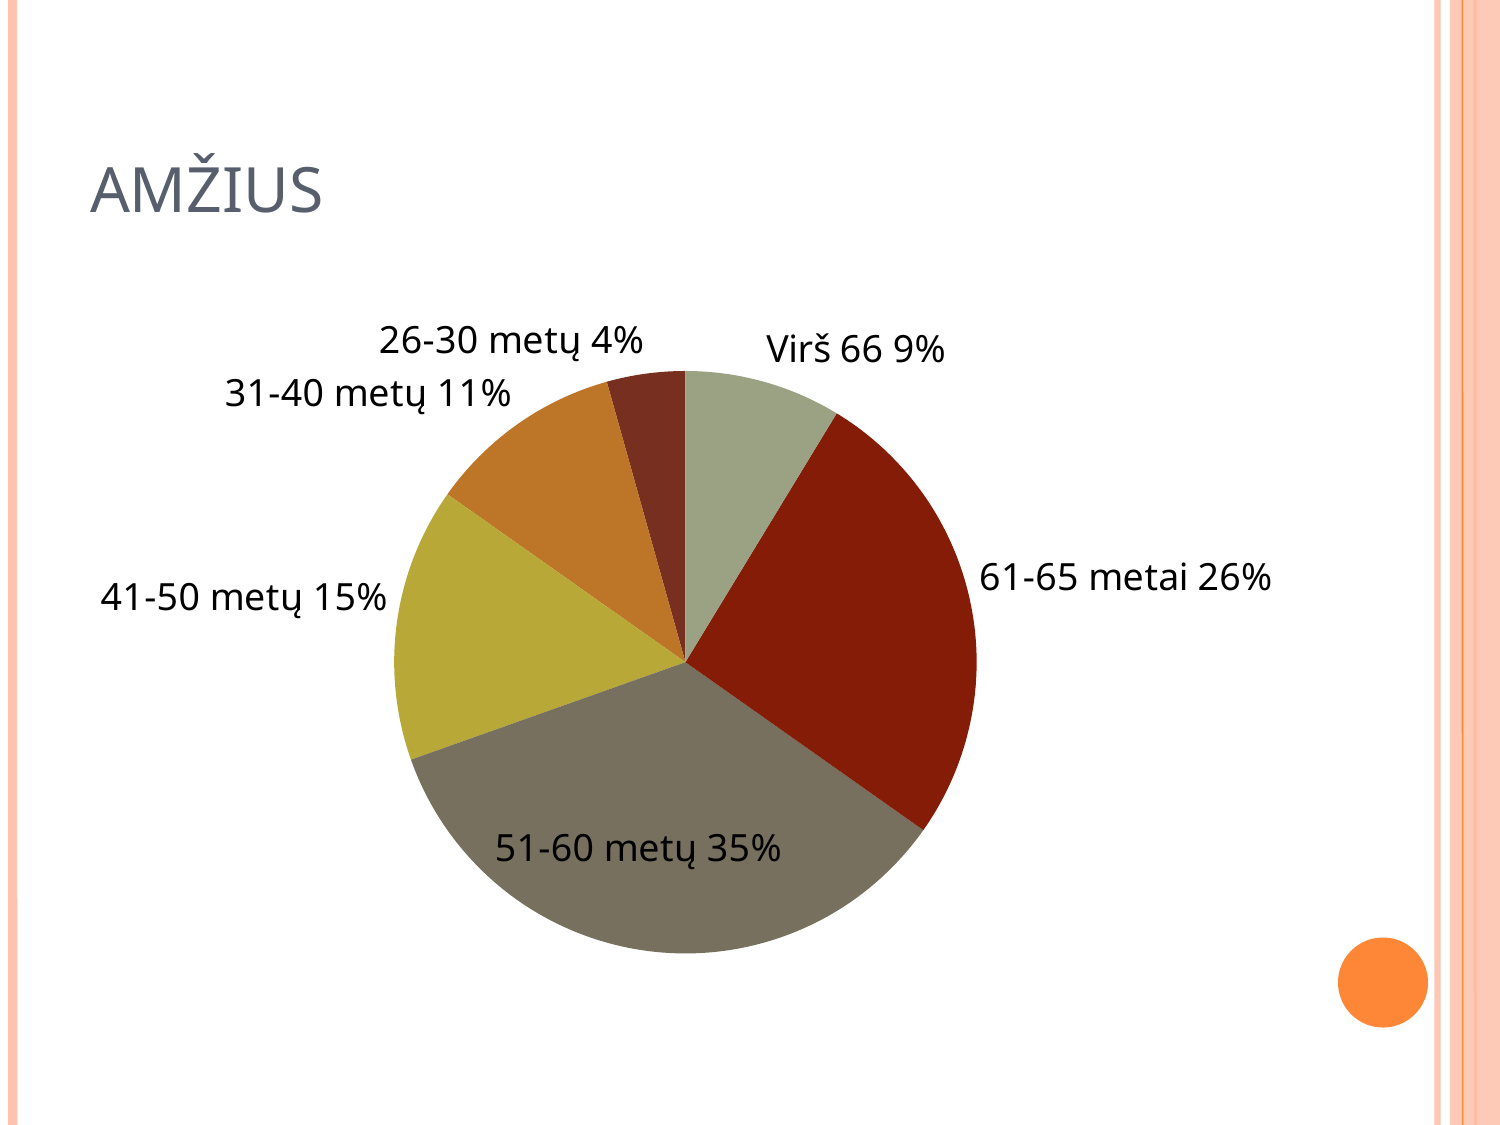

# Amžius
### Chart
| Category | Pardavimas |
|---|---|
| 26-30 metų | 2.0 |
| 31-40 metų | 5.0 |
| 41-50 metų | 7.0 |
| 51-60 metų | 16.0 |
| 61-65 metai | 12.0 |
| Virš 66 | 4.0 |